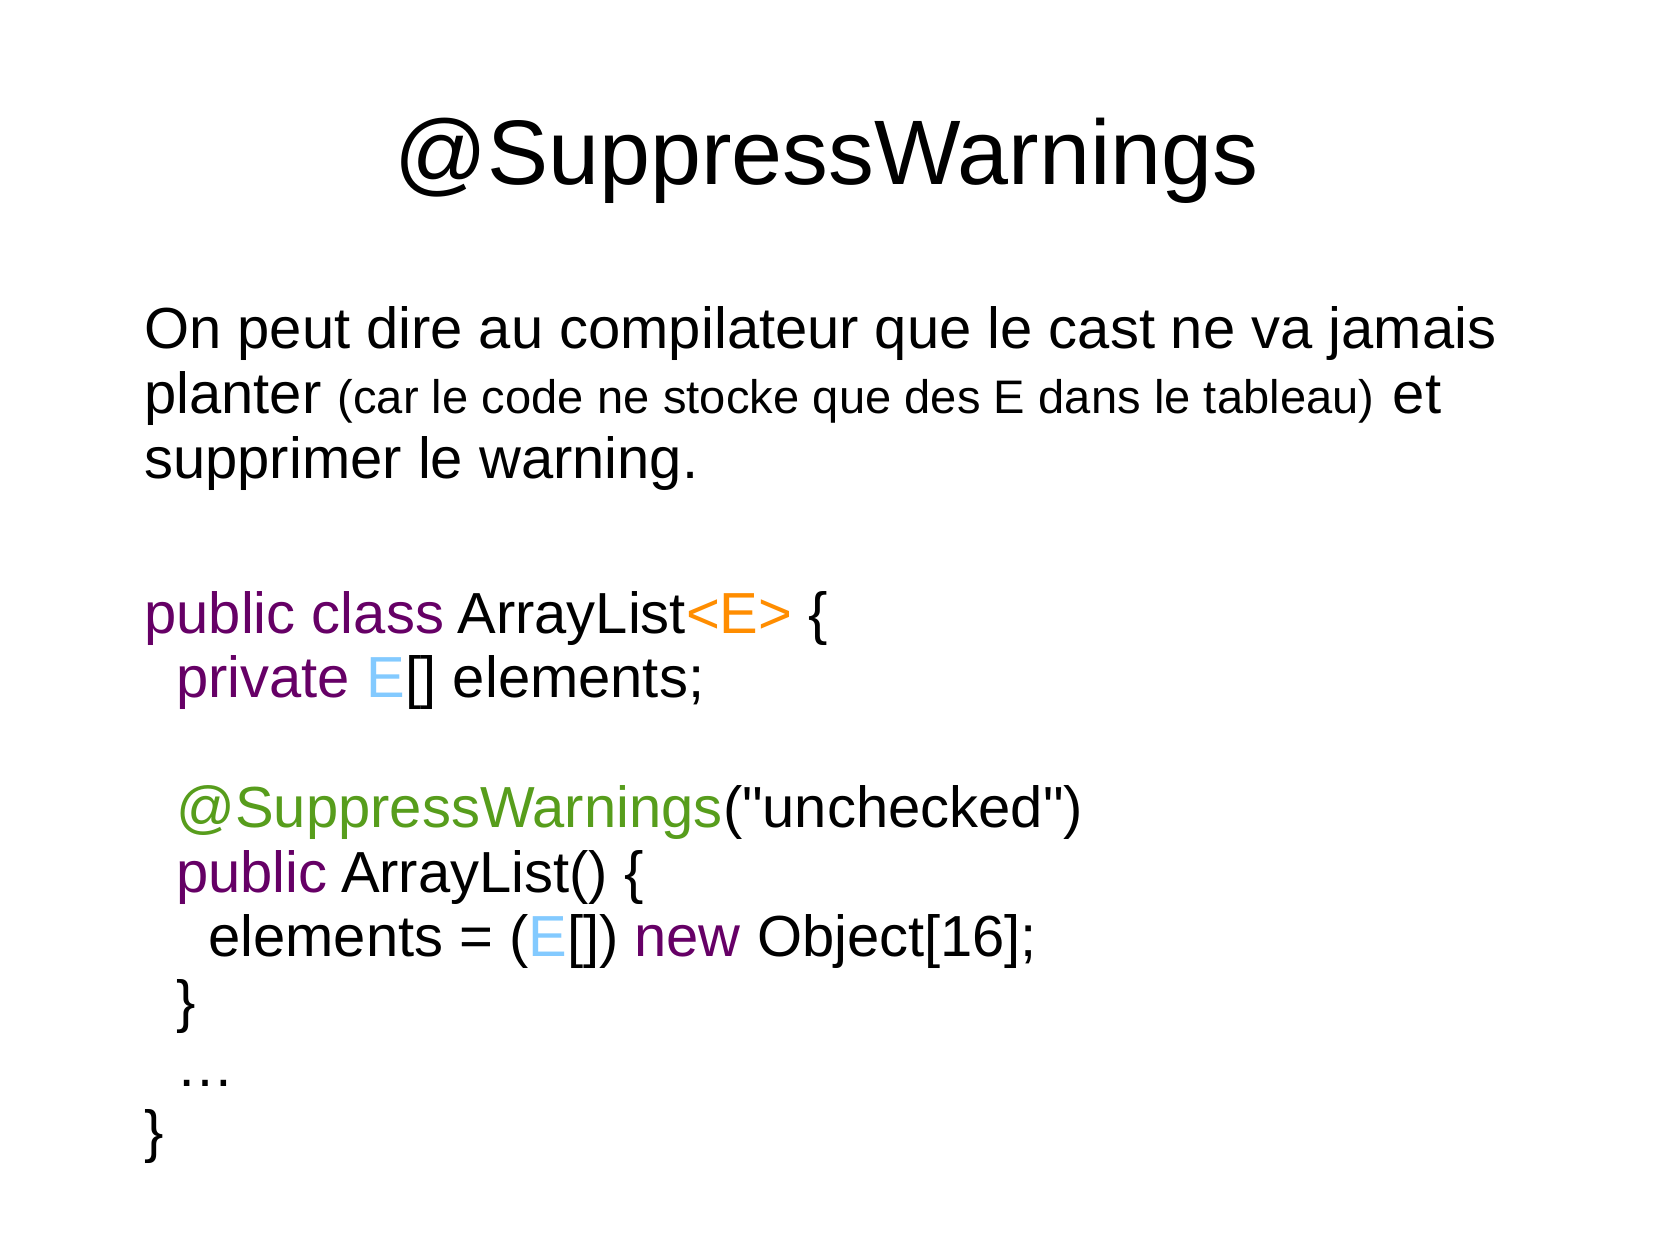

# @SuppressWarnings
On peut dire au compilateur que le cast ne va jamais planter (car le code ne stocke que des E dans le tableau) et supprimer le warning.
public class ArrayList<E> {
 private E[] elements;
 @SuppressWarnings("unchecked")
 public ArrayList() {
 elements = (E[]) new Object[16];
 }
 …
}